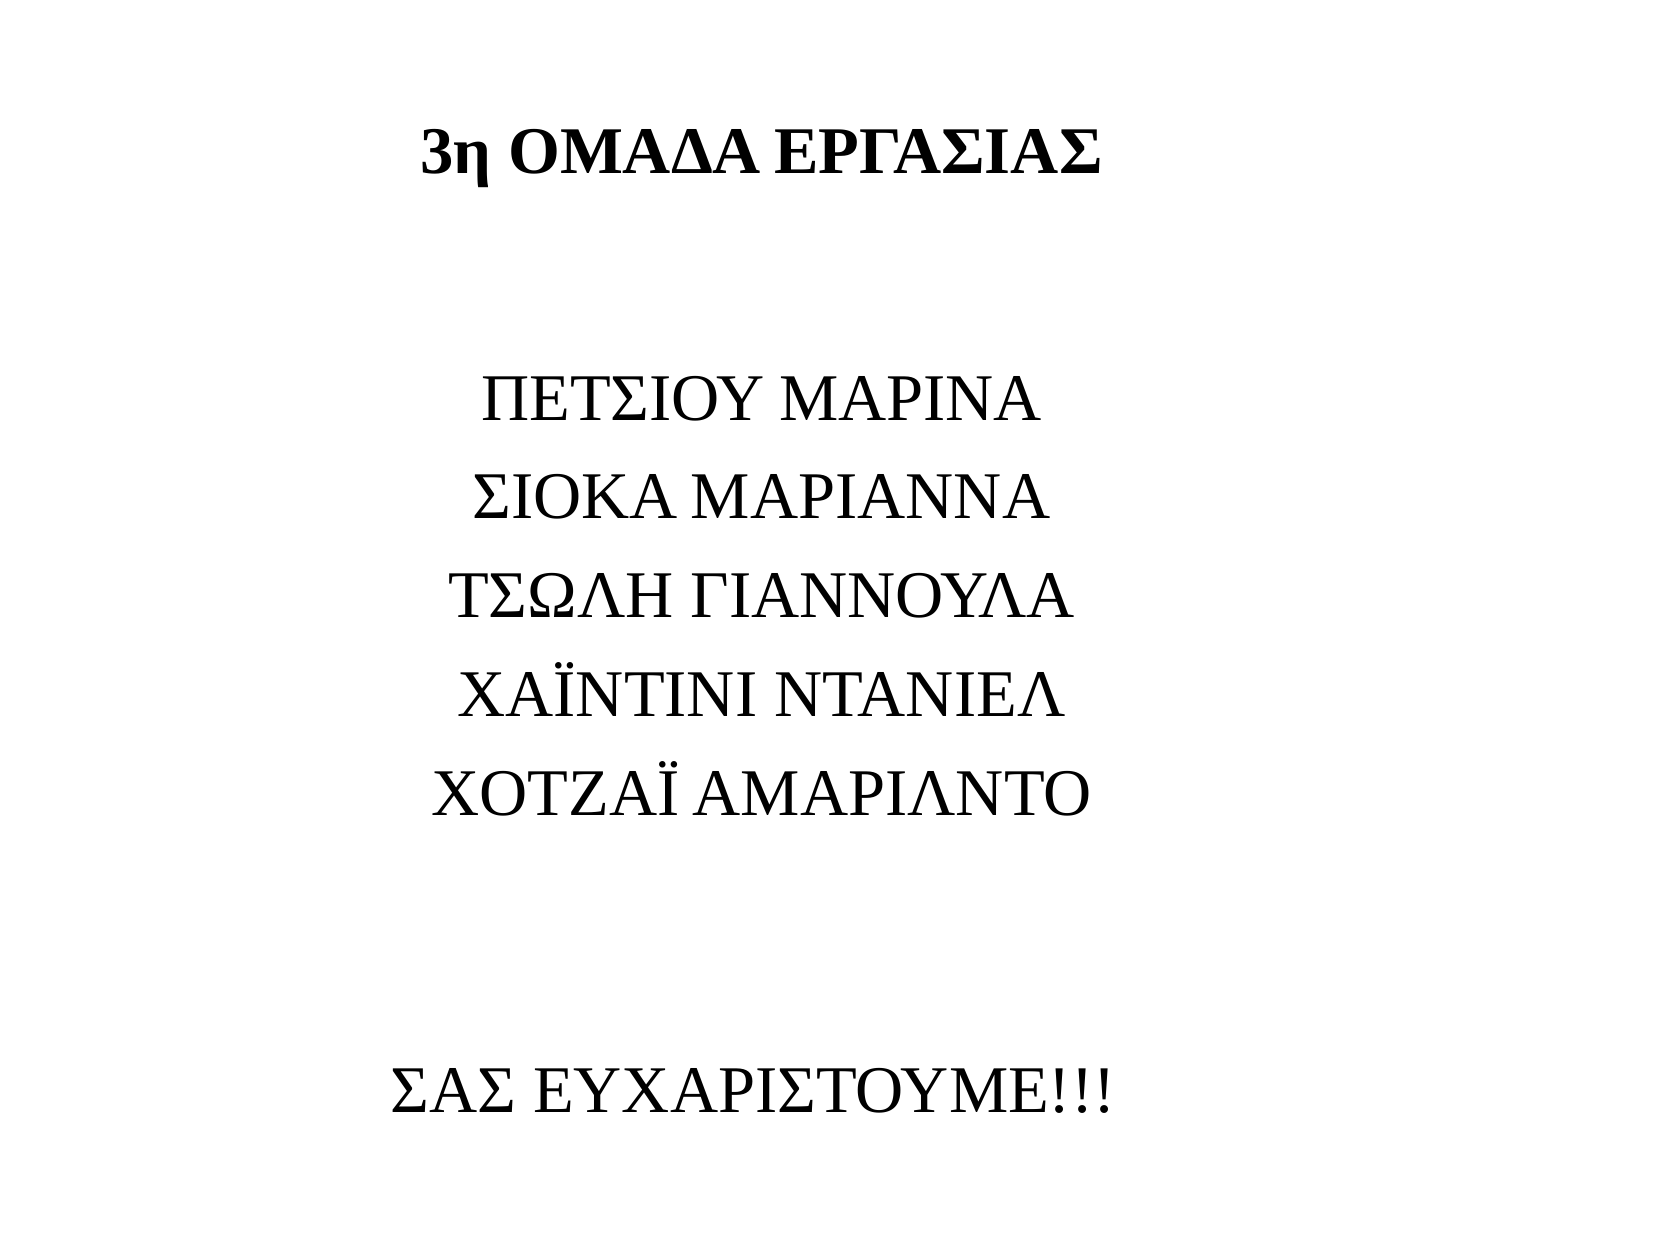

3η ΟΜΑΔΑ ΕΡΓΑΣΙΑΣ
ΠΕΤΣΙΟΥ ΜΑΡΙΝΑ
ΣΙΟΚΑ ΜΑΡΙΑΝΝΑ
ΤΣΩΛΗ ΓΙΑΝΝΟΥΛΑ
ΧΑΪΝΤΙΝΙ ΝΤΑΝΙΕΛ
ΧΟΤΖΑΪ ΑΜΑΡΙΛΝΤΟ
ΣΑΣ ΕΥΧΑΡΙΣΤΟΥΜΕ!!!